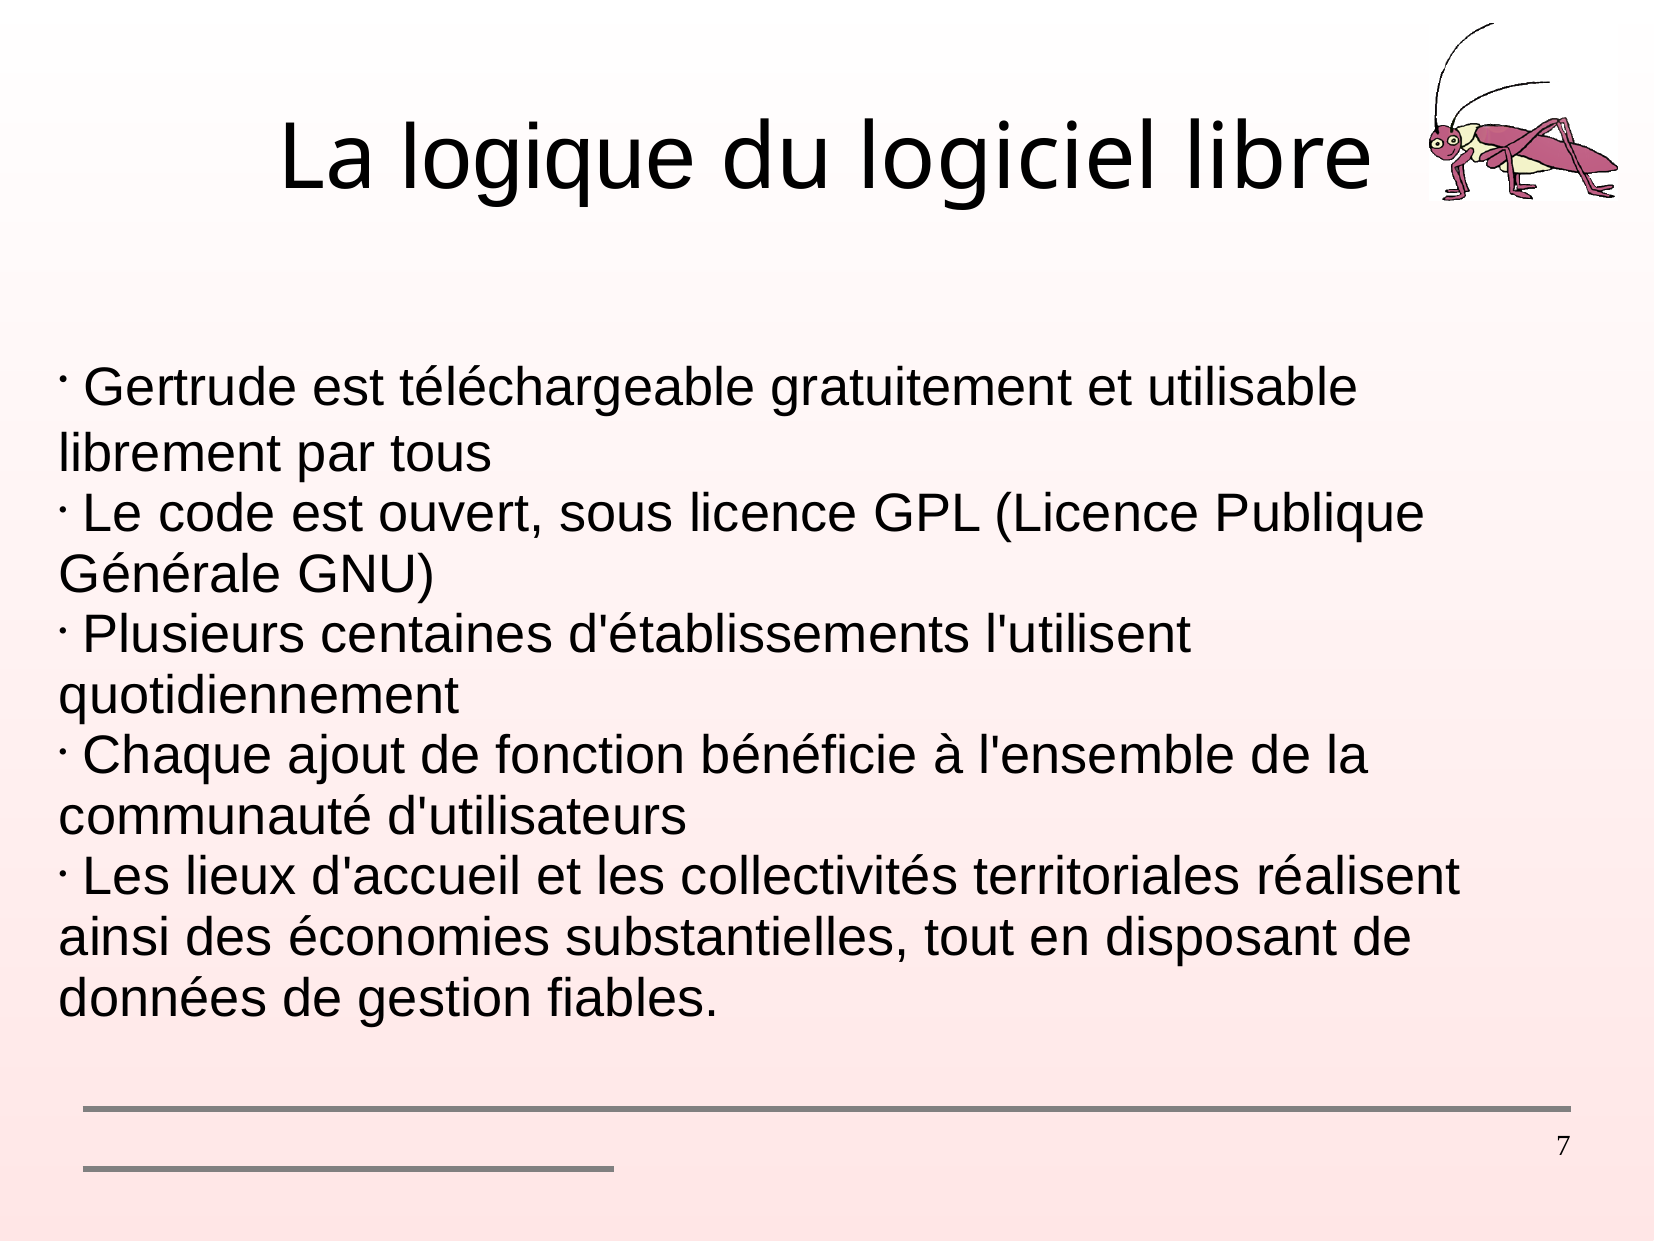

# La logique du logiciel libre
 Gertrude est téléchargeable gratuitement et utilisable librement par tous
 Le code est ouvert, sous licence GPL (Licence Publique Générale GNU)
 Plusieurs centaines d'établissements l'utilisent quotidiennement
 Chaque ajout de fonction bénéficie à l'ensemble de la communauté d'utilisateurs
 Les lieux d'accueil et les collectivités territoriales réalisent ainsi des économies substantielles, tout en disposant de données de gestion fiables.
7